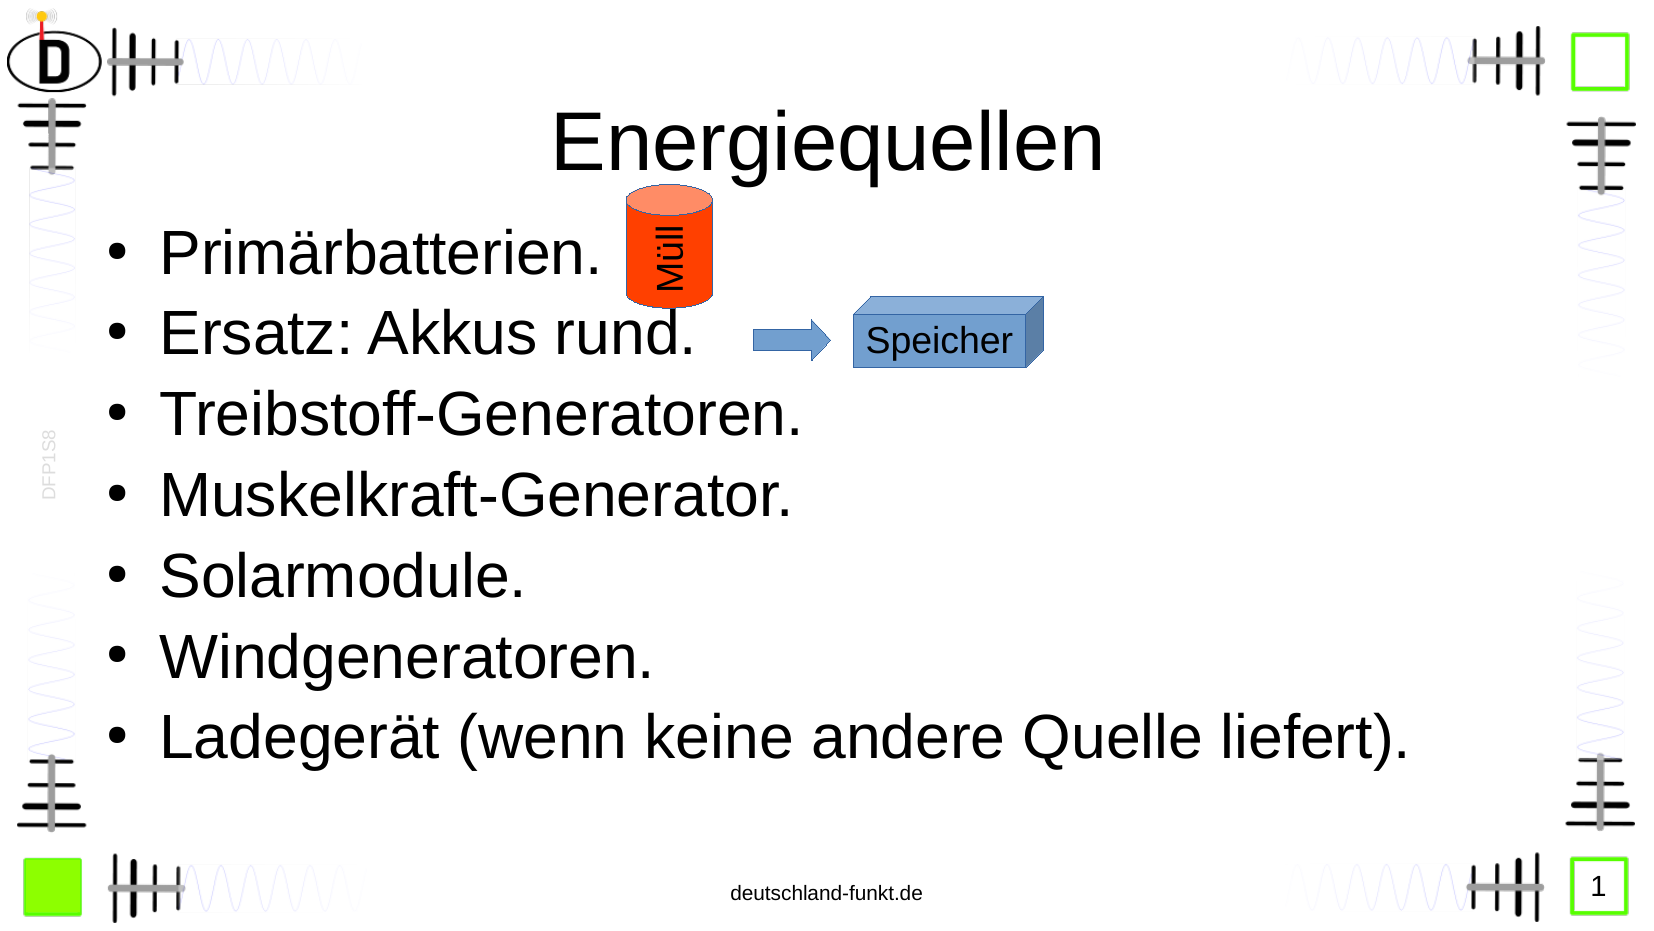

# Energiequellen
Müll
Primärbatterien.
Ersatz: Akkus rund.
Treibstoff-Generatoren.
Muskelkraft-Generator.
Solarmodule.
Windgeneratoren.
Ladegerät (wenn keine andere Quelle liefert).
Speicher
DFP1S8